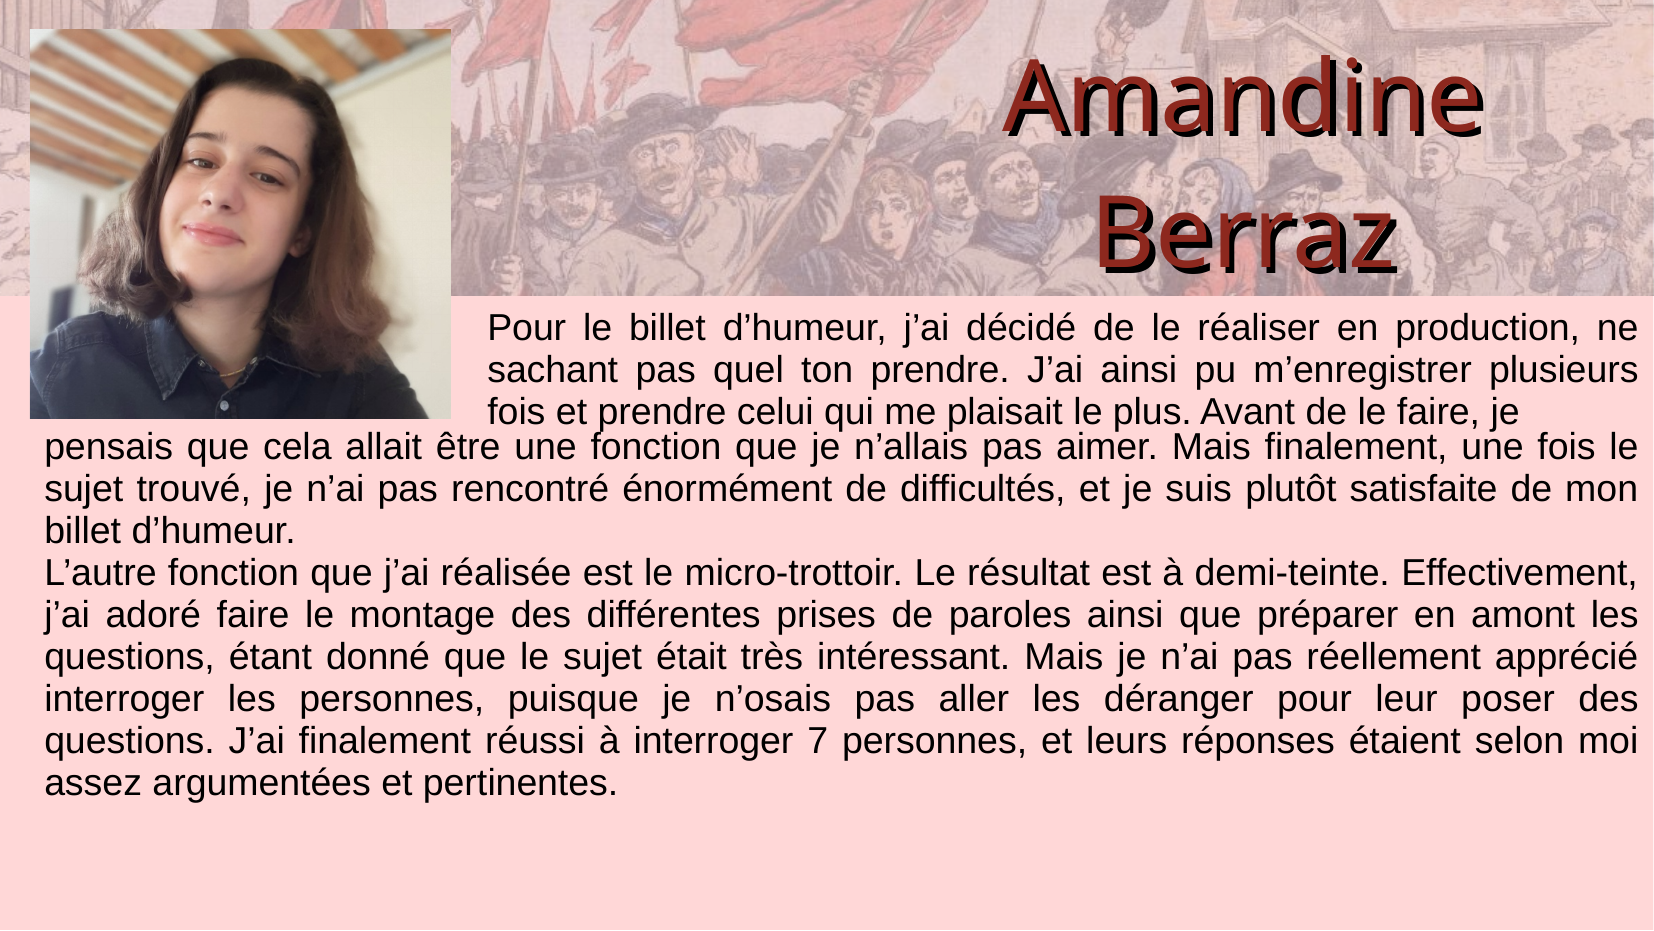

Amandine Berraz
Pour le billet d’humeur, j’ai décidé de le réaliser en production, ne sachant pas quel ton prendre. J’ai ainsi pu m’enregistrer plusieurs fois et prendre celui qui me plaisait le plus. Avant de le faire, je
pensais que cela allait être une fonction que je n’allais pas aimer. Mais finalement, une fois le sujet trouvé, je n’ai pas rencontré énormément de difficultés, et je suis plutôt satisfaite de mon billet d’humeur.
L’autre fonction que j’ai réalisée est le micro-trottoir. Le résultat est à demi-teinte. Effectivement, j’ai adoré faire le montage des différentes prises de paroles ainsi que préparer en amont les questions, étant donné que le sujet était très intéressant. Mais je n’ai pas réellement apprécié interroger les personnes, puisque je n’osais pas aller les déranger pour leur poser des questions. J’ai finalement réussi à interroger 7 personnes, et leurs réponses étaient selon moi assez argumentées et pertinentes.